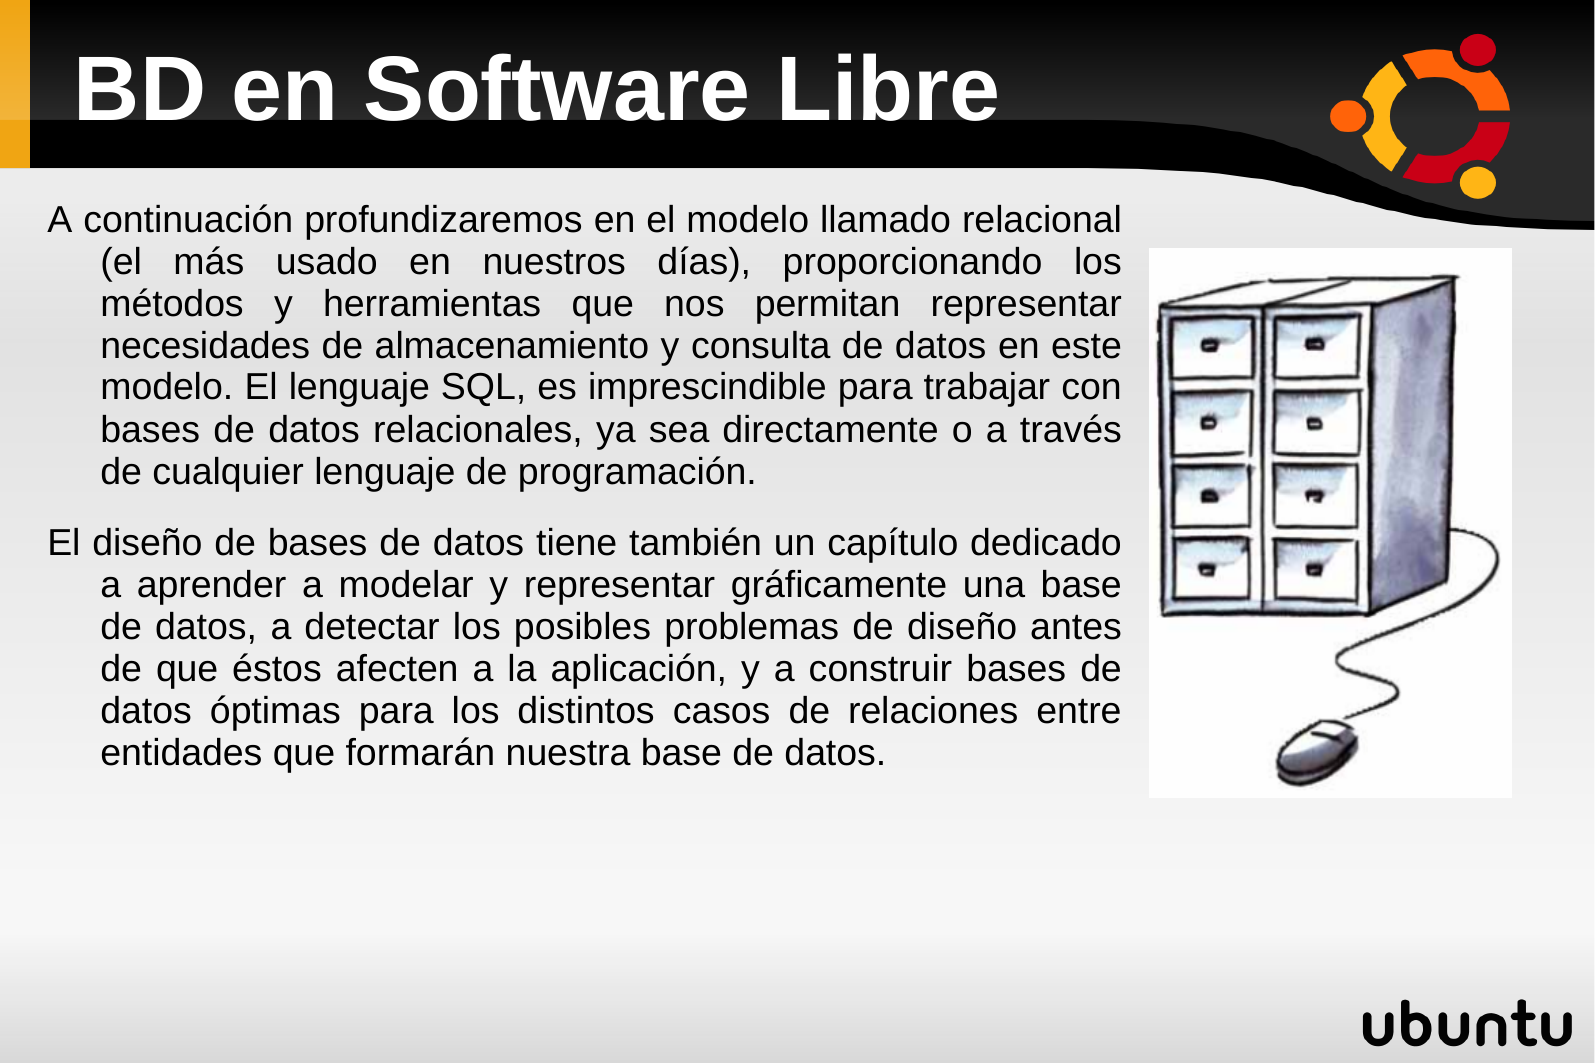

# BD en Software Libre
A continuación profundizaremos en el modelo llamado relacional (el más usado en nuestros días), proporcionando los métodos y herramientas que nos permitan representar necesidades de almacenamiento y consulta de datos en este modelo. El lenguaje SQL, es imprescindible para trabajar con bases de datos relacionales, ya sea directamente o a través de cualquier lenguaje de programación.
El diseño de bases de datos tiene también un capítulo dedicado a aprender a modelar y representar gráficamente una base de datos, a detectar los posibles problemas de diseño antes de que éstos afecten a la aplicación, y a construir bases de datos óptimas para los distintos casos de relaciones entre entidades que formarán nuestra base de datos.